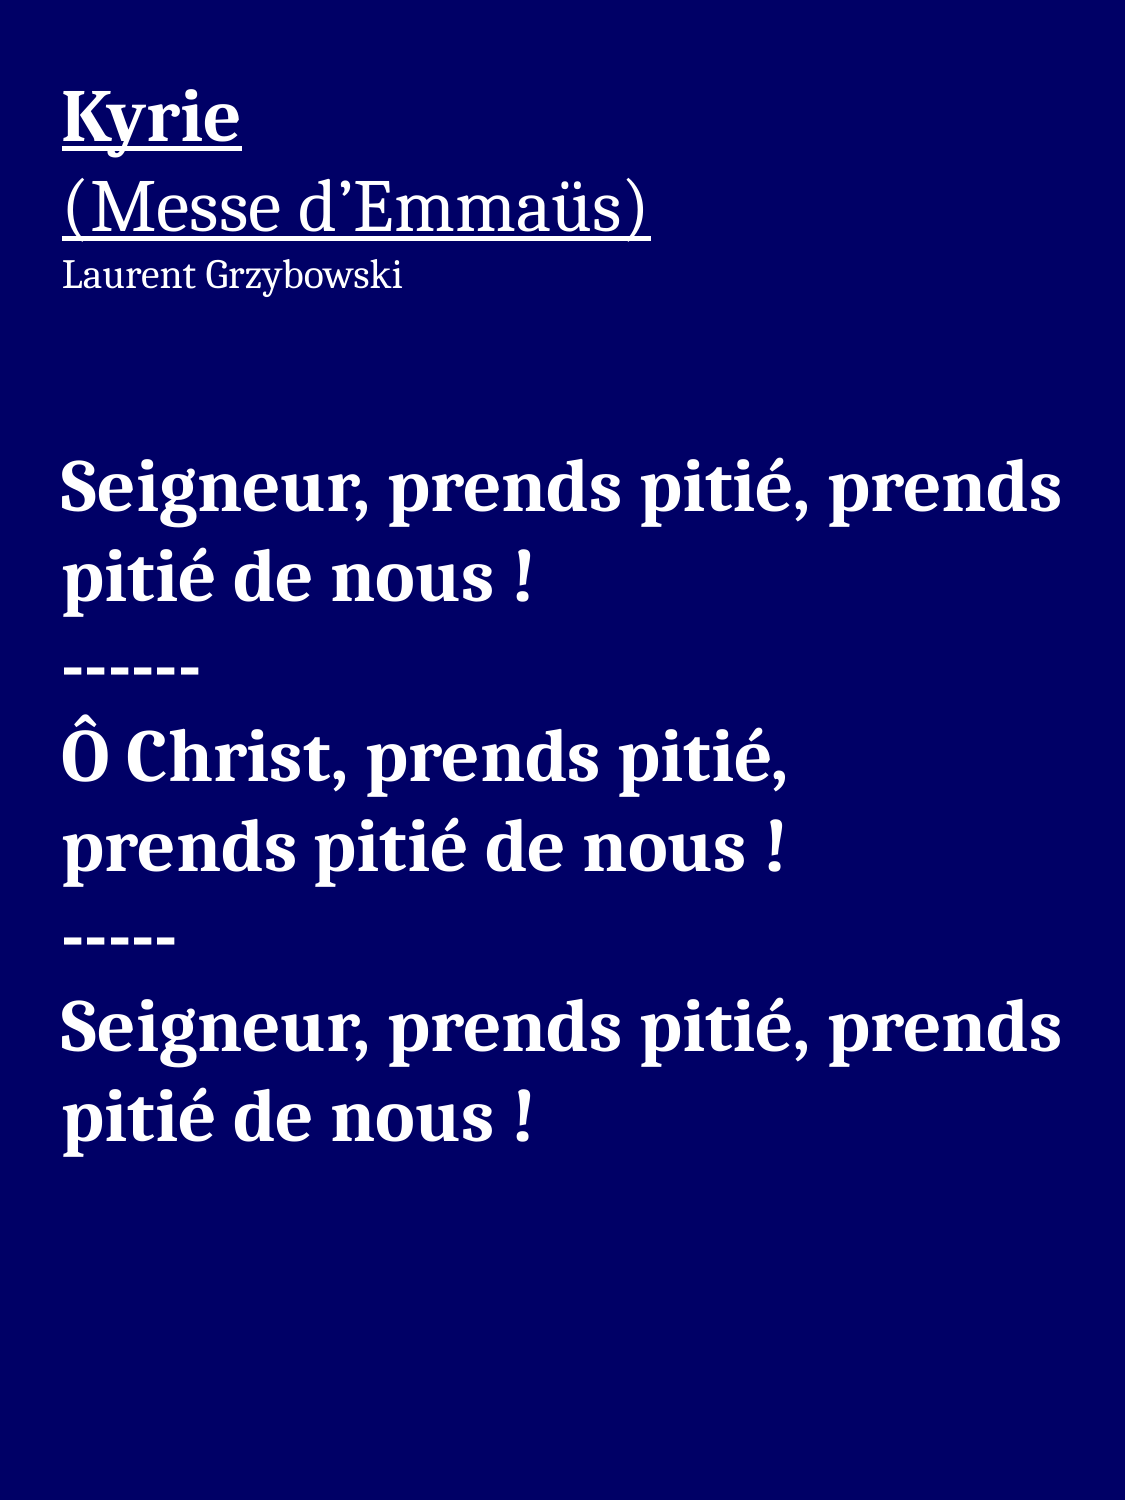

Kyrie
(Messe d’Emmaüs)
Laurent Grzybowski
Seigneur, prends pitié, prends pitié de nous !
------
Ô Christ, prends pitié,
prends pitié de nous !
-----
Seigneur, prends pitié, prends pitié de nous !